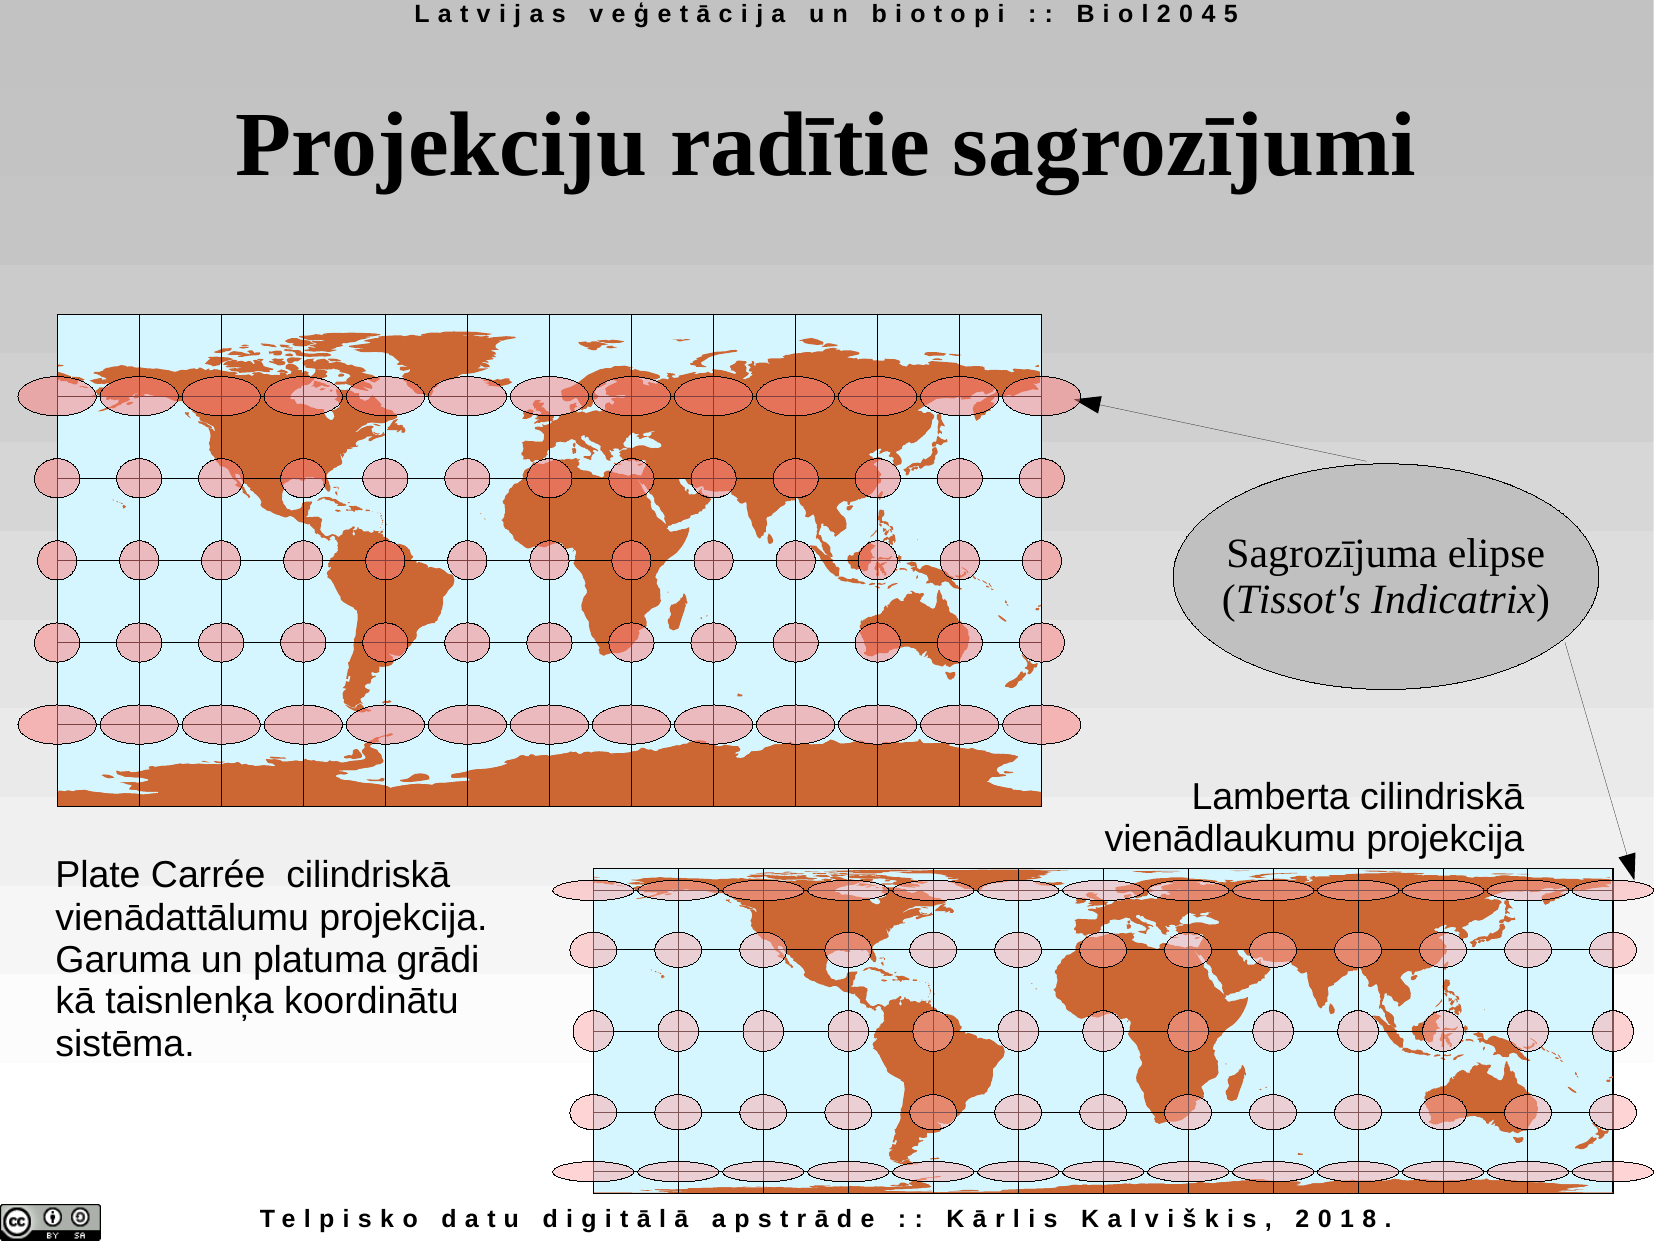

# Projekciju radītie sagrozījumi
Sagrozījuma elipse
(Tissot's Indicatrix)
Lamberta cilindriskā vienādlaukumu projekcija
Plate Carrée cilindriskā vienādattālumu projekcija.
Garuma un platuma grādi kā taisnlenķa koordinātu sistēma.